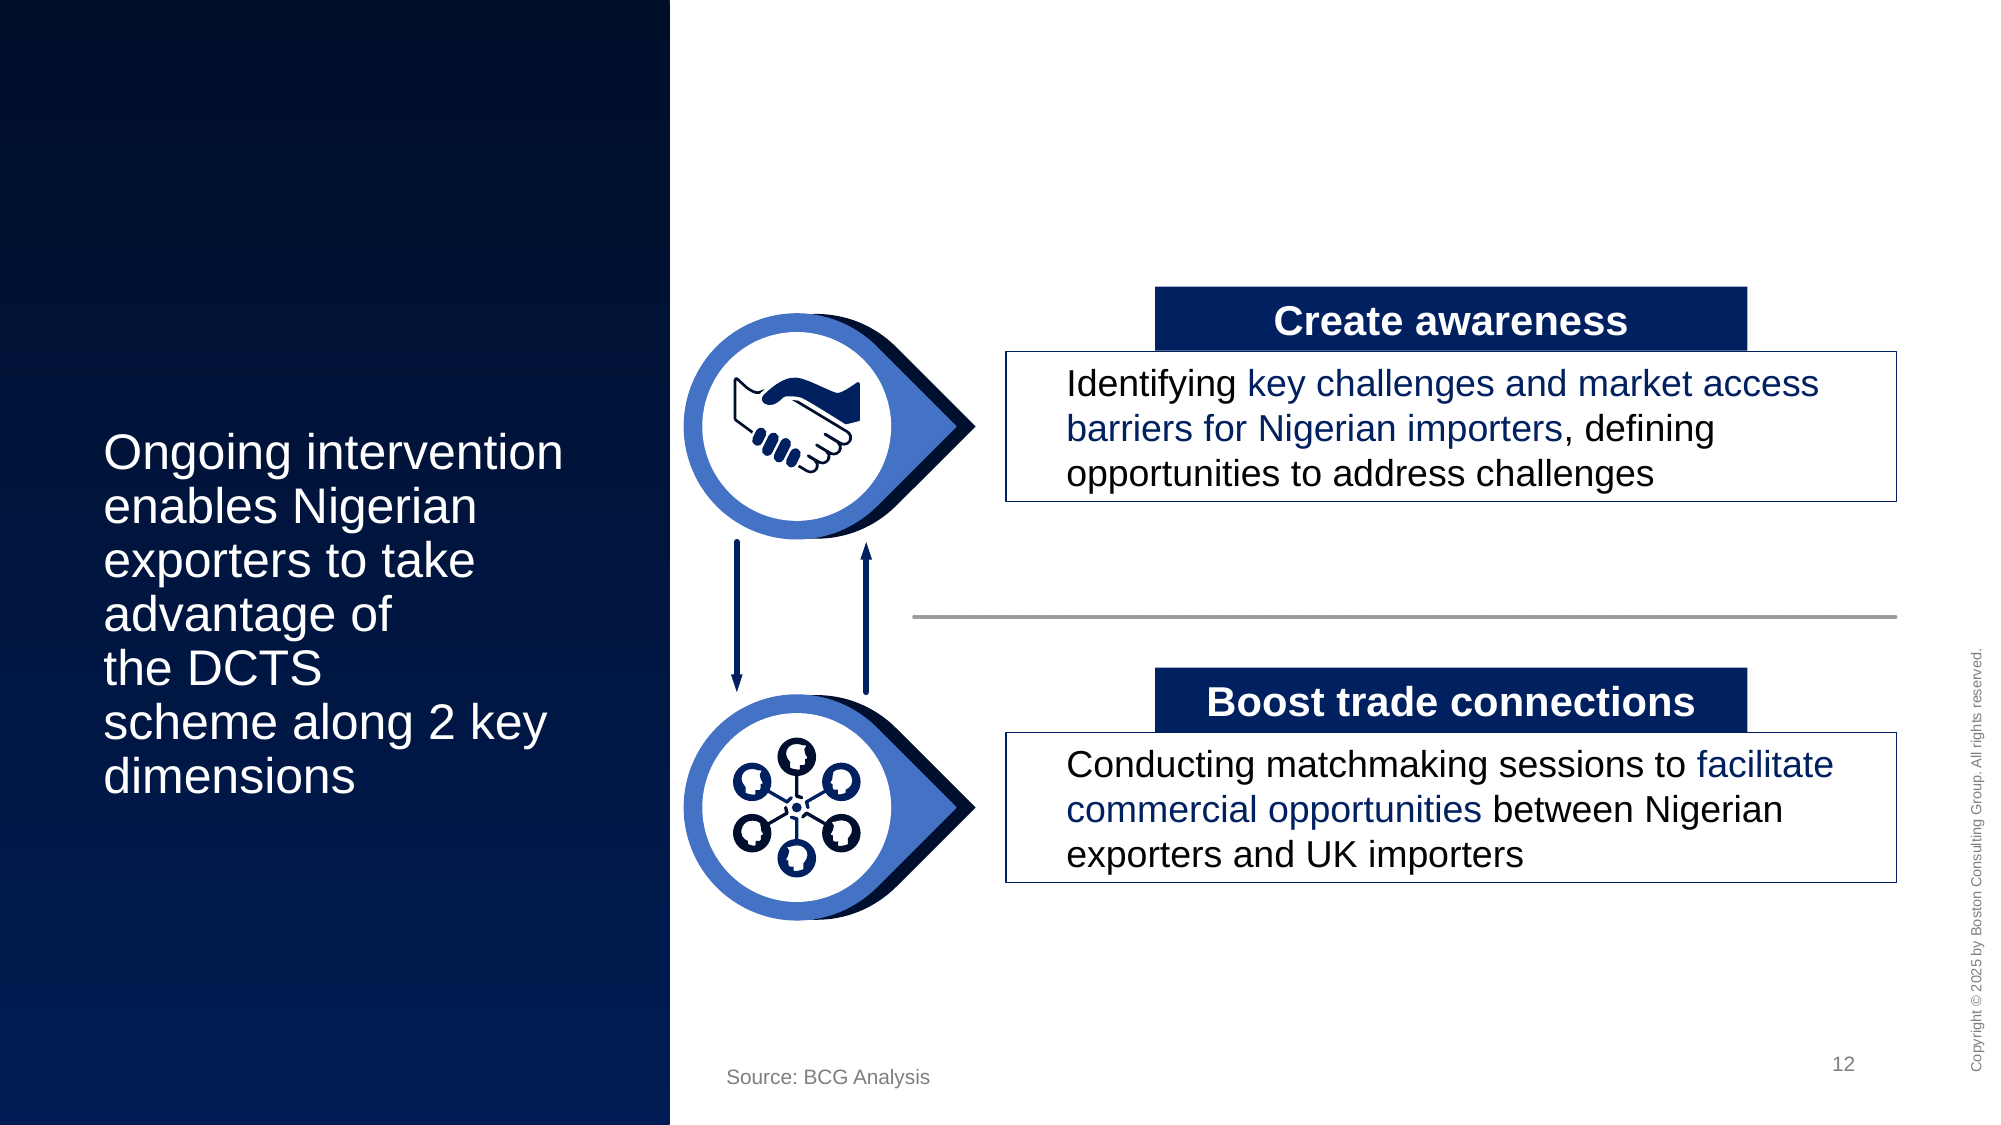

Create awareness
Identifying key challenges and market access barriers for Nigerian importers, defining opportunities to address challenges
# Ongoing intervention enables Nigerian exporters to take advantage of the DCTS scheme along 2 key dimensions
Boost trade connections
Conducting matchmaking sessions to facilitate commercial opportunities between Nigerian exporters and UK importers
Source: BCG Analysis